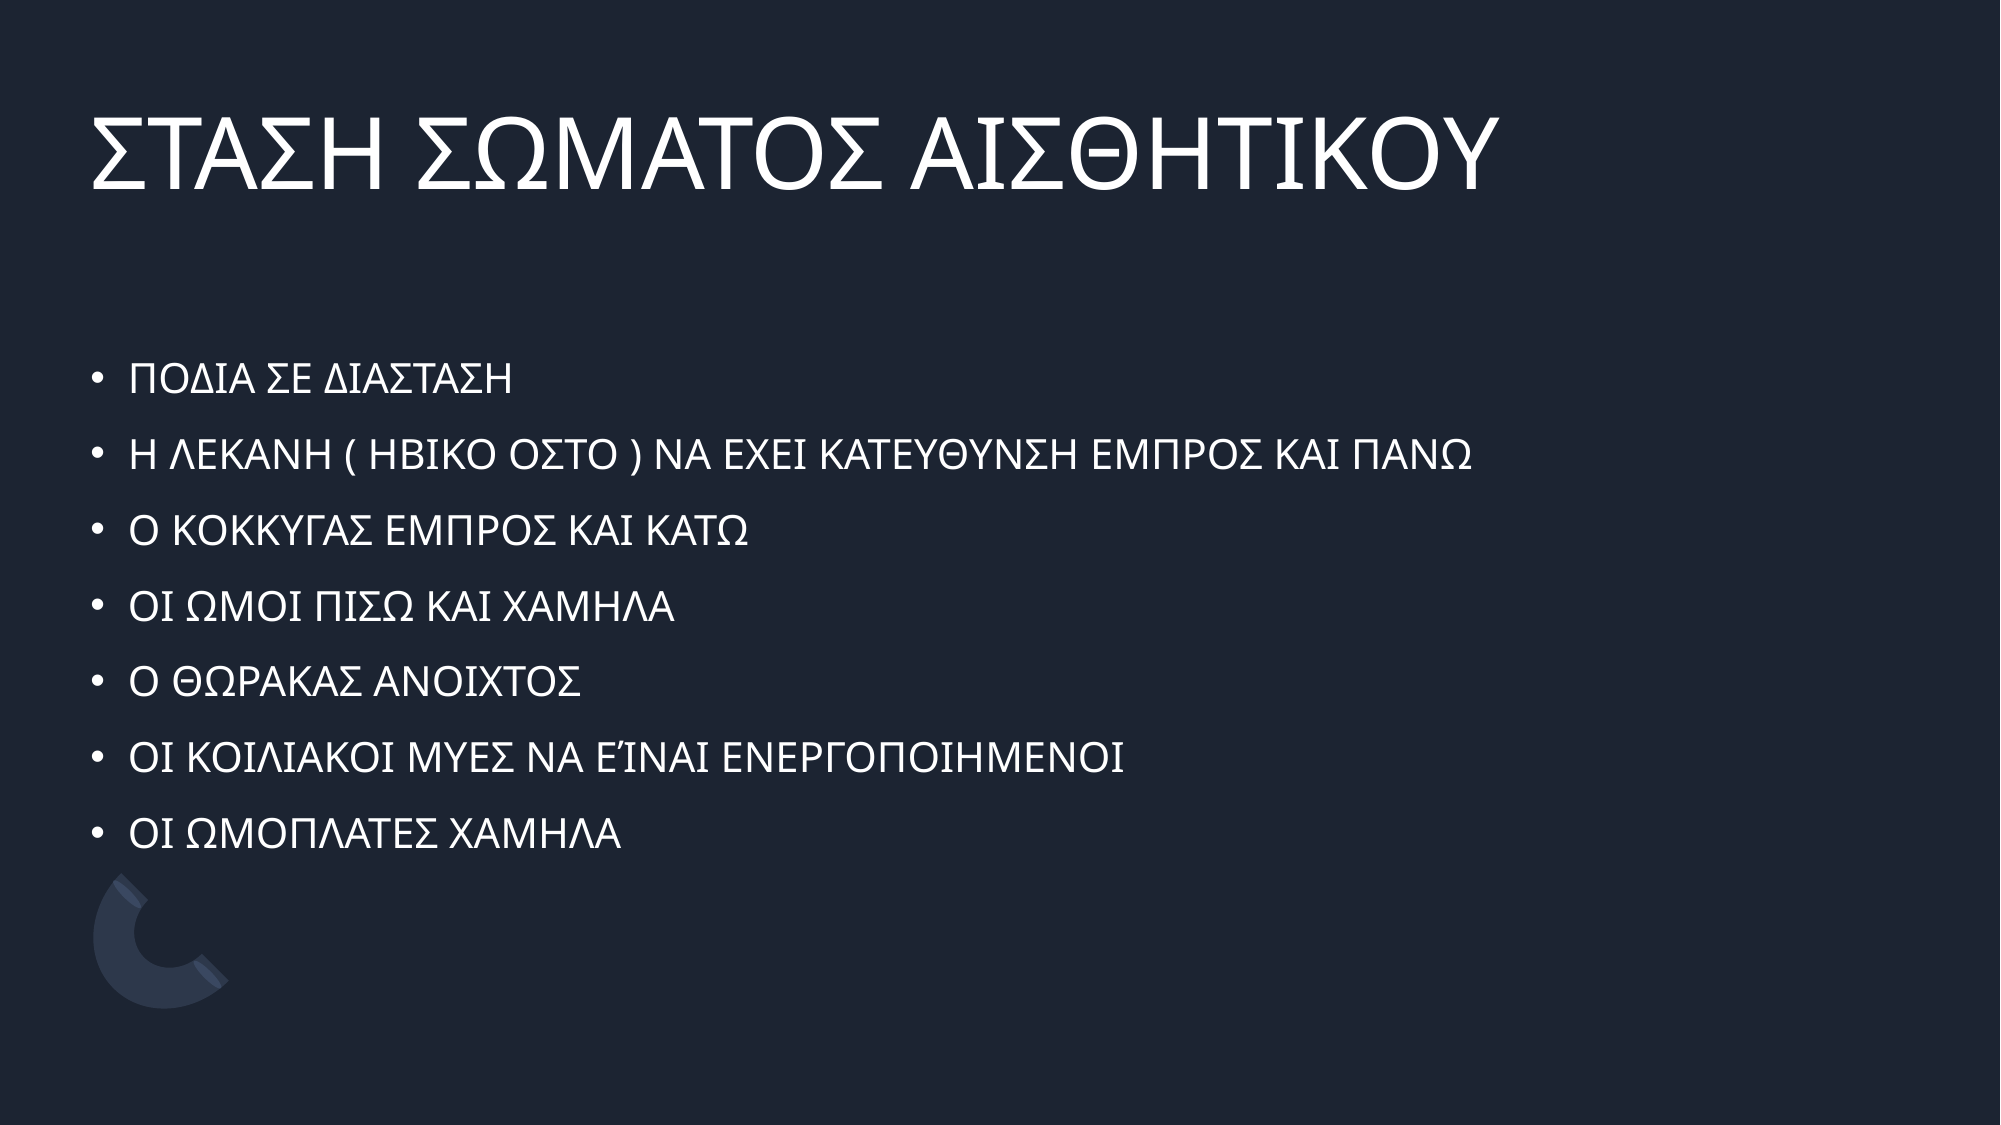

# ΣΤΑΣΗ ΣΩΜΑΤΟΣ ΑΙΣΘΗΤΙΚΟΥ
ΠΟΔΙΑ ΣΕ ΔΙΑΣΤΑΣΗ
Η ΛΕΚΑΝΗ ( ΗΒΙΚΟ ΟΣΤΟ ) ΝΑ ΕΧΕΙ ΚΑΤΕΥΘΥΝΣΗ ΕΜΠΡΟΣ ΚΑΙ ΠΑΝΩ
Ο ΚΟΚΚΥΓΑΣ ΕΜΠΡΟΣ ΚΑΙ ΚΑΤΩ
ΟΙ ΩΜΟΙ ΠΙΣΩ ΚΑΙ ΧΑΜΗΛΑ
Ο ΘΩΡΑΚΑΣ ΑΝΟΙΧΤΟΣ
ΟΙ ΚΟΙΛΙΑΚΟΙ ΜΥΕΣ ΝΑ ΕΊΝΑΙ ΕΝΕΡΓΟΠΟΙΗΜΕΝΟΙ
ΟΙ ΩΜΟΠΛΑΤΕΣ ΧΑΜΗΛΑ